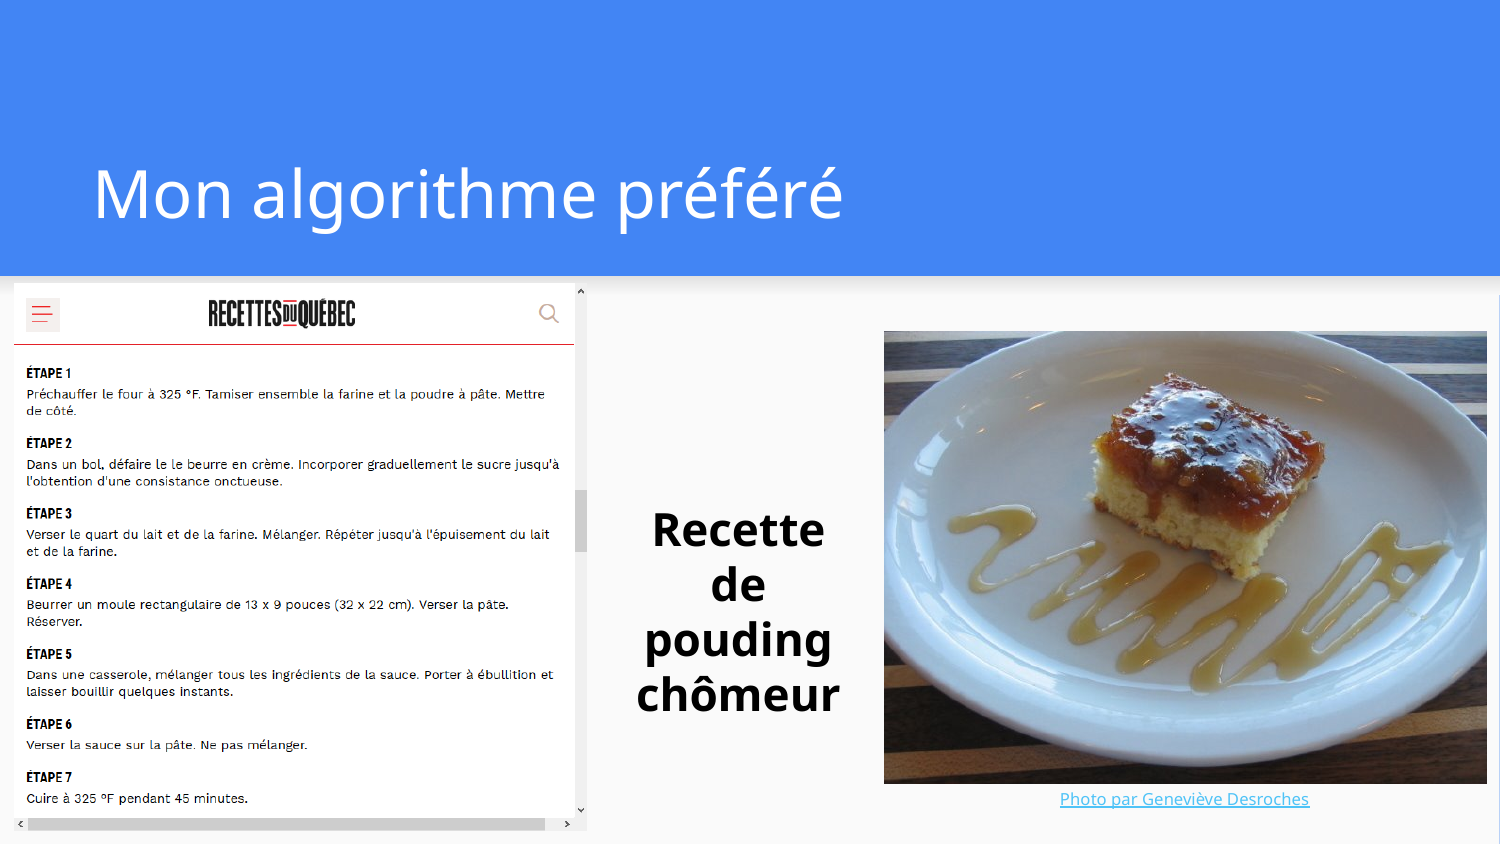

# Mon algorithme préféré
Recette de pouding chômeur
Photo par Geneviève Desroches